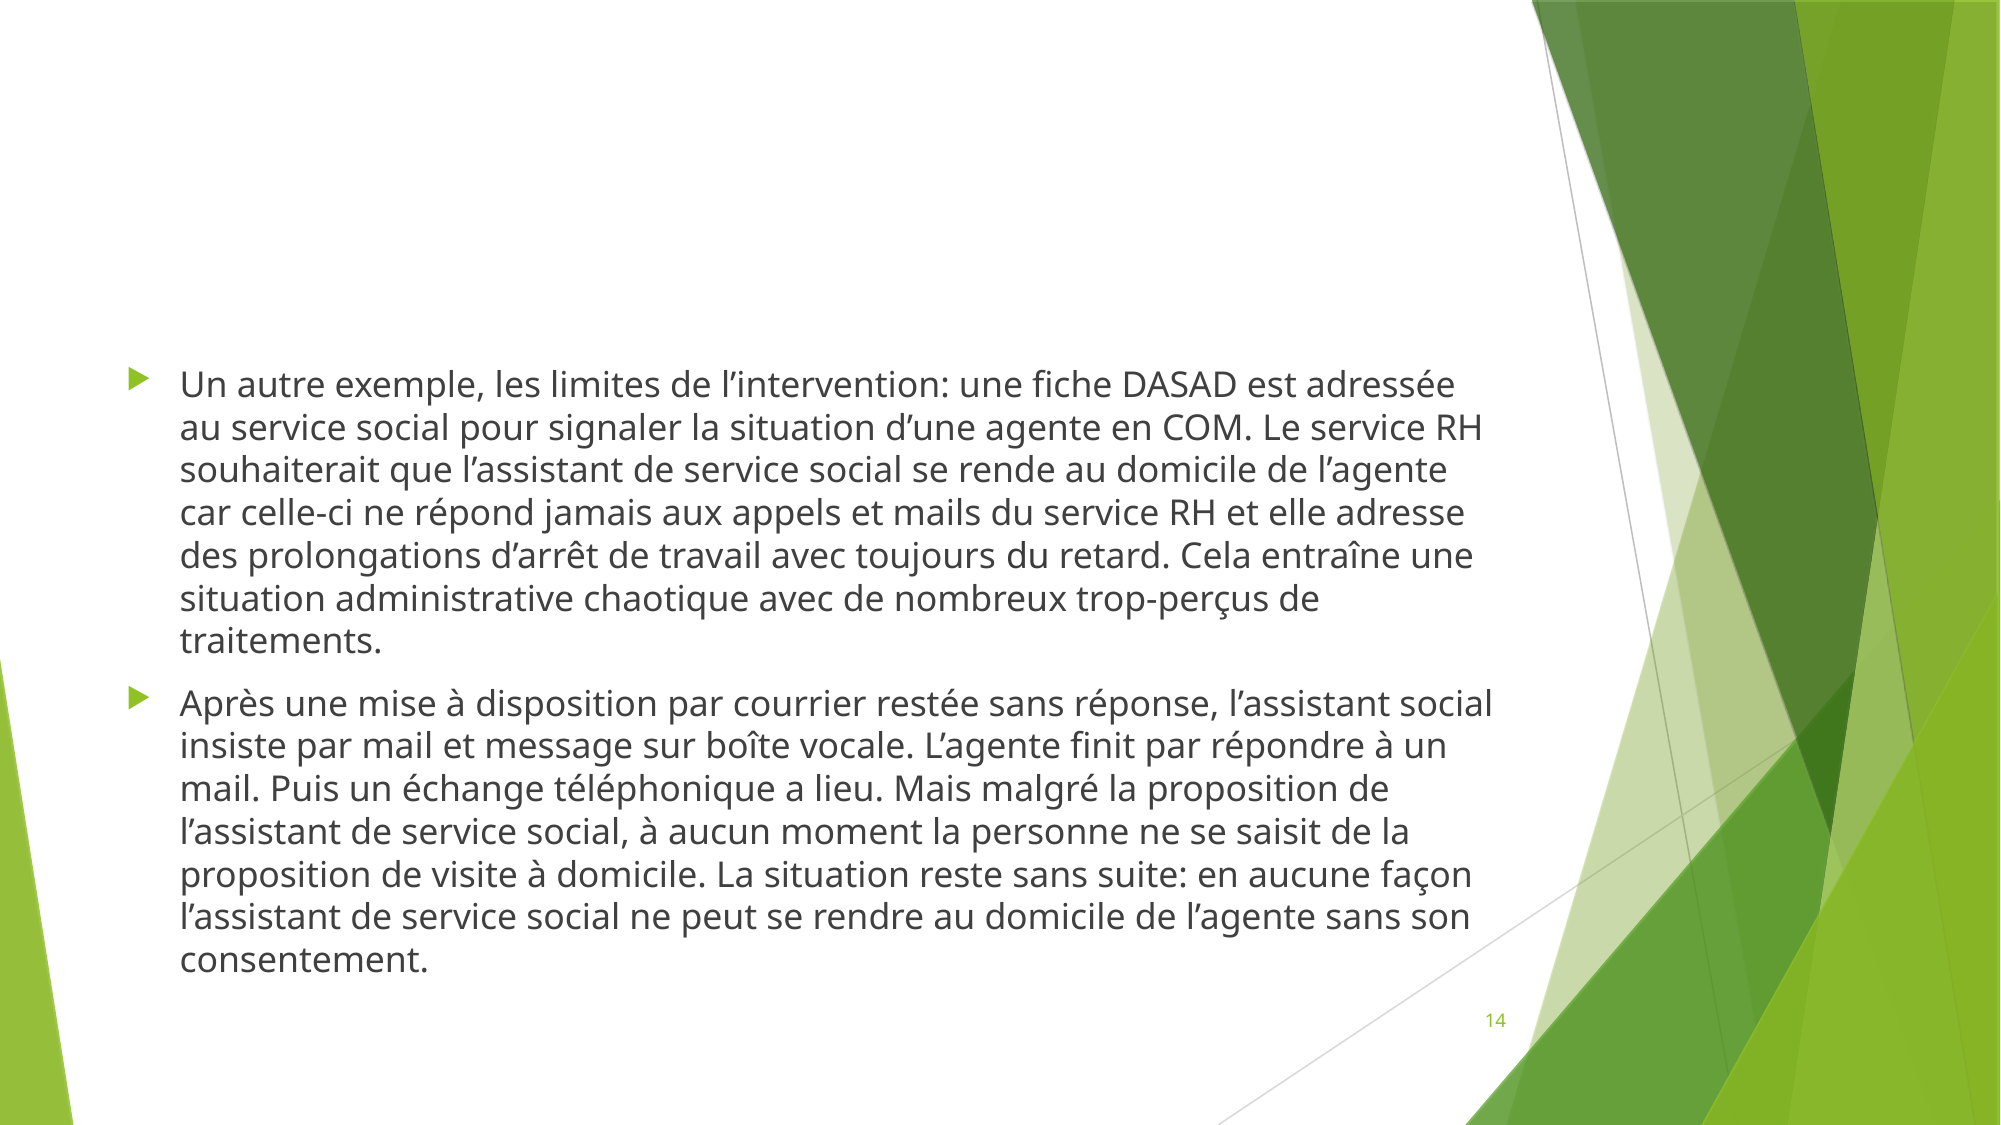

# Un autre exemple, les limites de l’intervention: une fiche DASAD est adressée au service social pour signaler la situation d’une agente en COM. Le service RH souhaiterait que l’assistant de service social se rende au domicile de l’agente car celle-ci ne répond jamais aux appels et mails du service RH et elle adresse des prolongations d’arrêt de travail avec toujours du retard. Cela entraîne une situation administrative chaotique avec de nombreux trop-perçus de traitements.
Après une mise à disposition par courrier restée sans réponse, l’assistant social insiste par mail et message sur boîte vocale. L’agente finit par répondre à un mail. Puis un échange téléphonique a lieu. Mais malgré la proposition de l’assistant de service social, à aucun moment la personne ne se saisit de la proposition de visite à domicile. La situation reste sans suite: en aucune façon l’assistant de service social ne peut se rendre au domicile de l’agente sans son consentement.